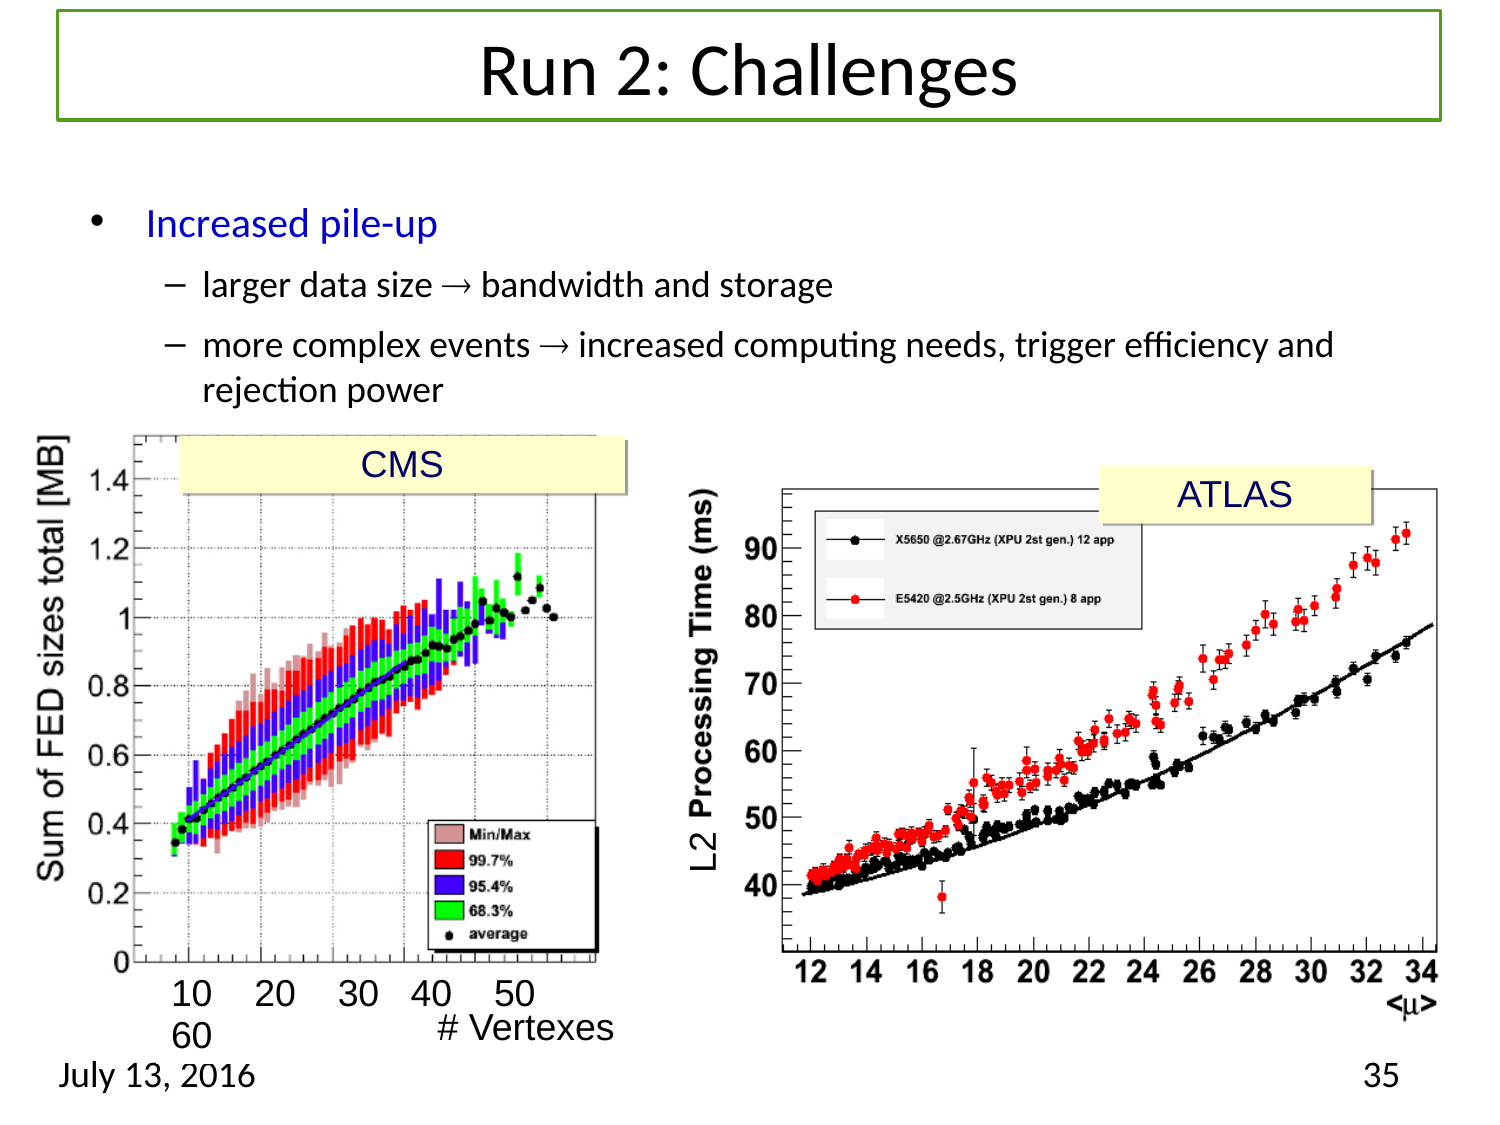

# Run 2: Challenges
 Increased pile-up
larger data size  bandwidth and storage
more complex events  increased computing needs, trigger efficiency and rejection power
CMS
10 20 30 40 50 60
# Vertexes
ATLAS
L2
35